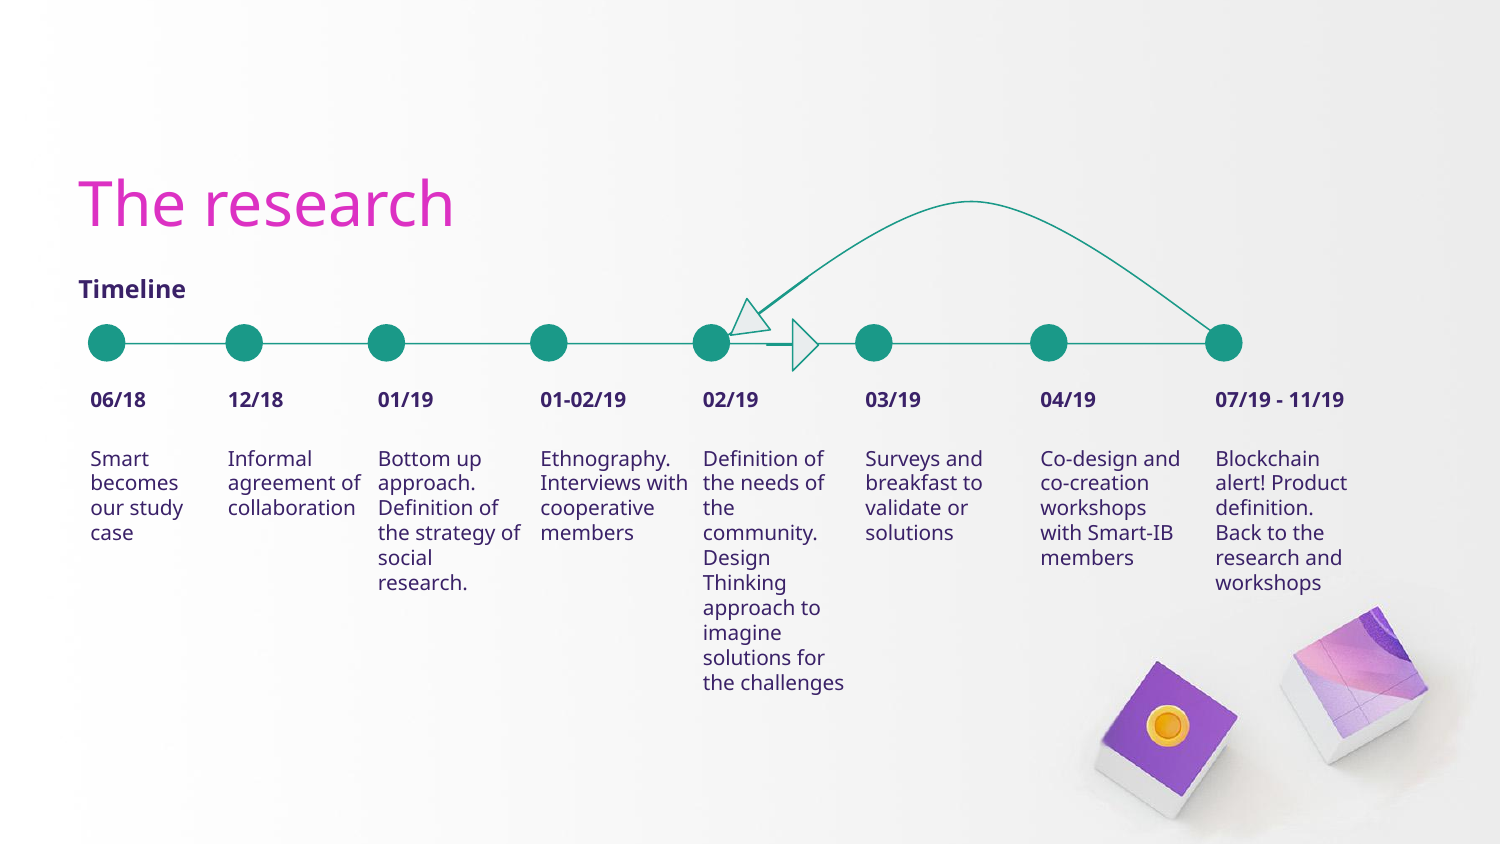

The research
Timeline
06/18
Smart becomes our study case
12/18
Informal agreement of collaboration
01/19
Bottom up approach. Definition of the strategy of social research.
01-02/19
Ethnography. Interviews with cooperative members
02/19
Definition of the needs of the community. Design Thinking approach to imagine solutions for the challenges
03/19
Surveys and breakfast to validate or solutions
04/19
Co-design and co-creation workshops with Smart-IB members
07/19 - 11/19
Blockchain alert! Product definition. Back to the research and workshops